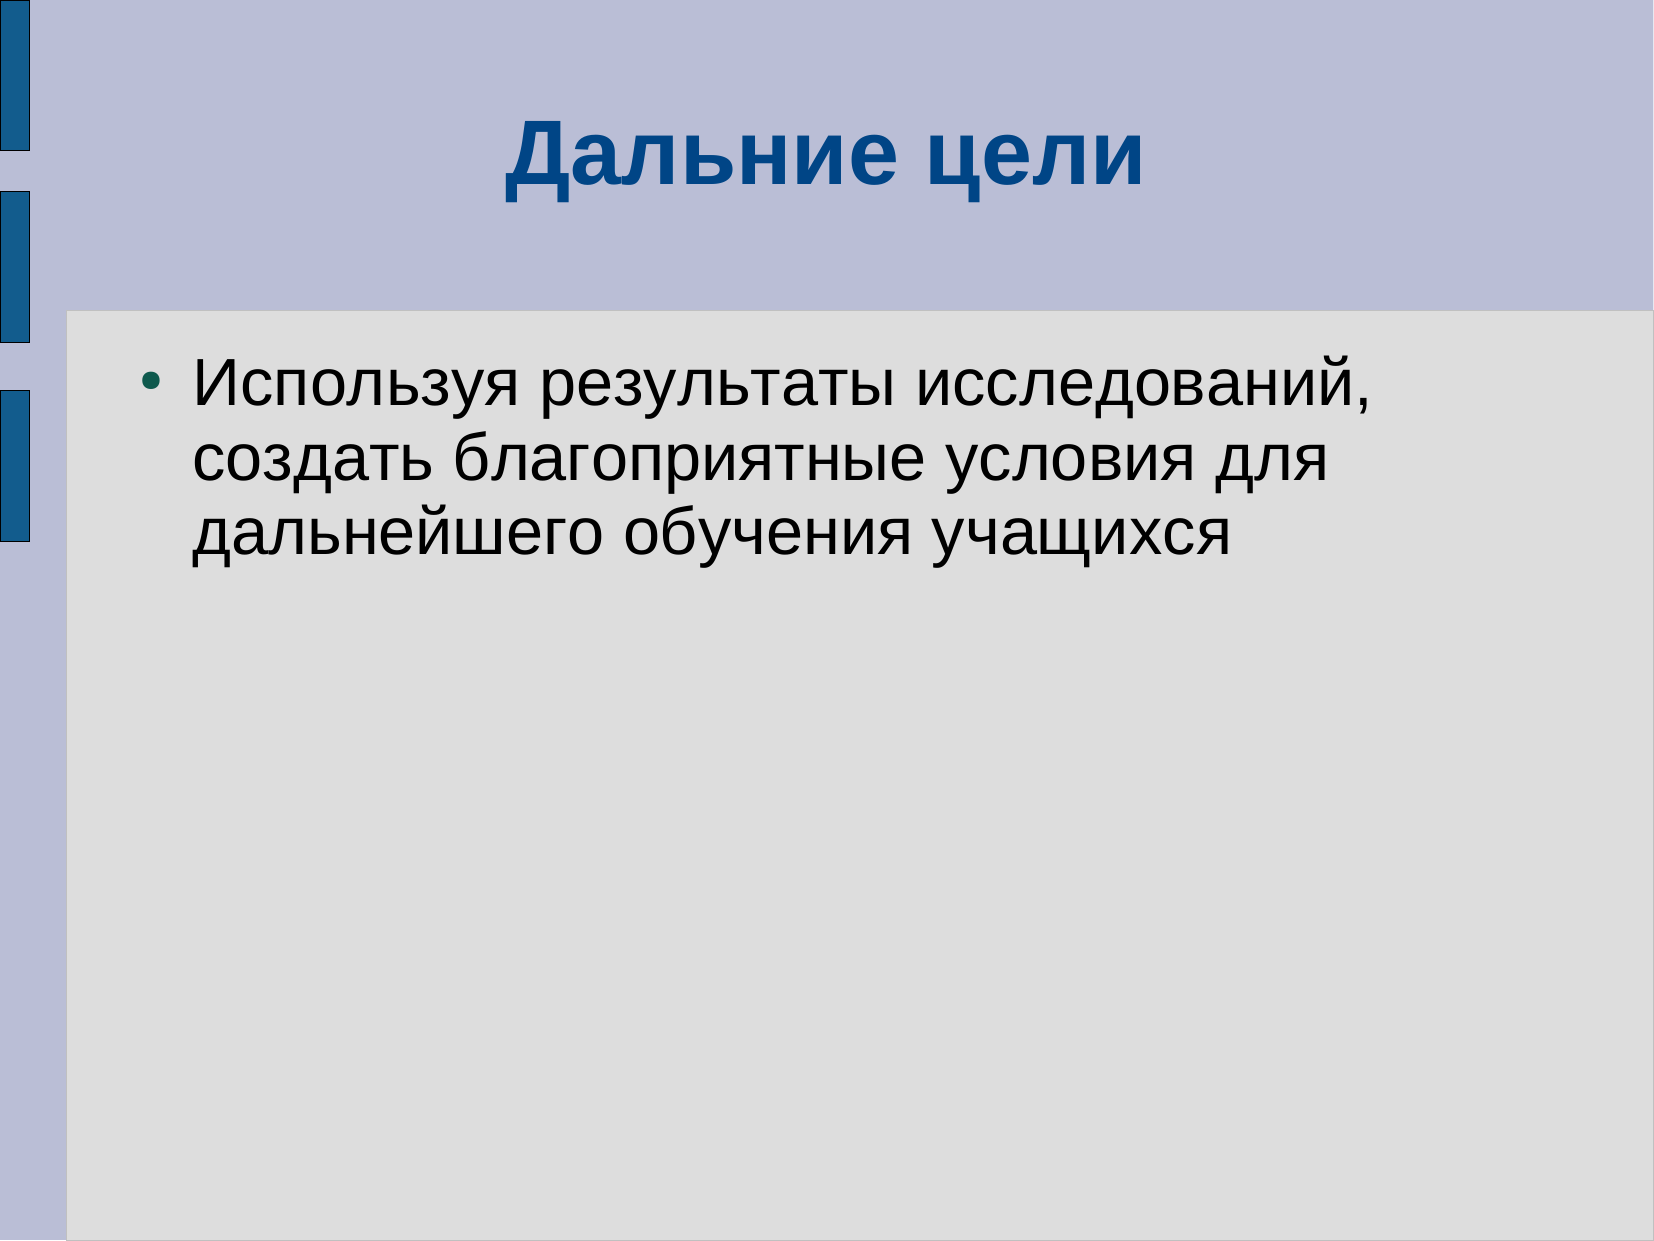

# Дальние цели
Используя результаты исследований, создать благоприятные условия для дальнейшего обучения учащихся